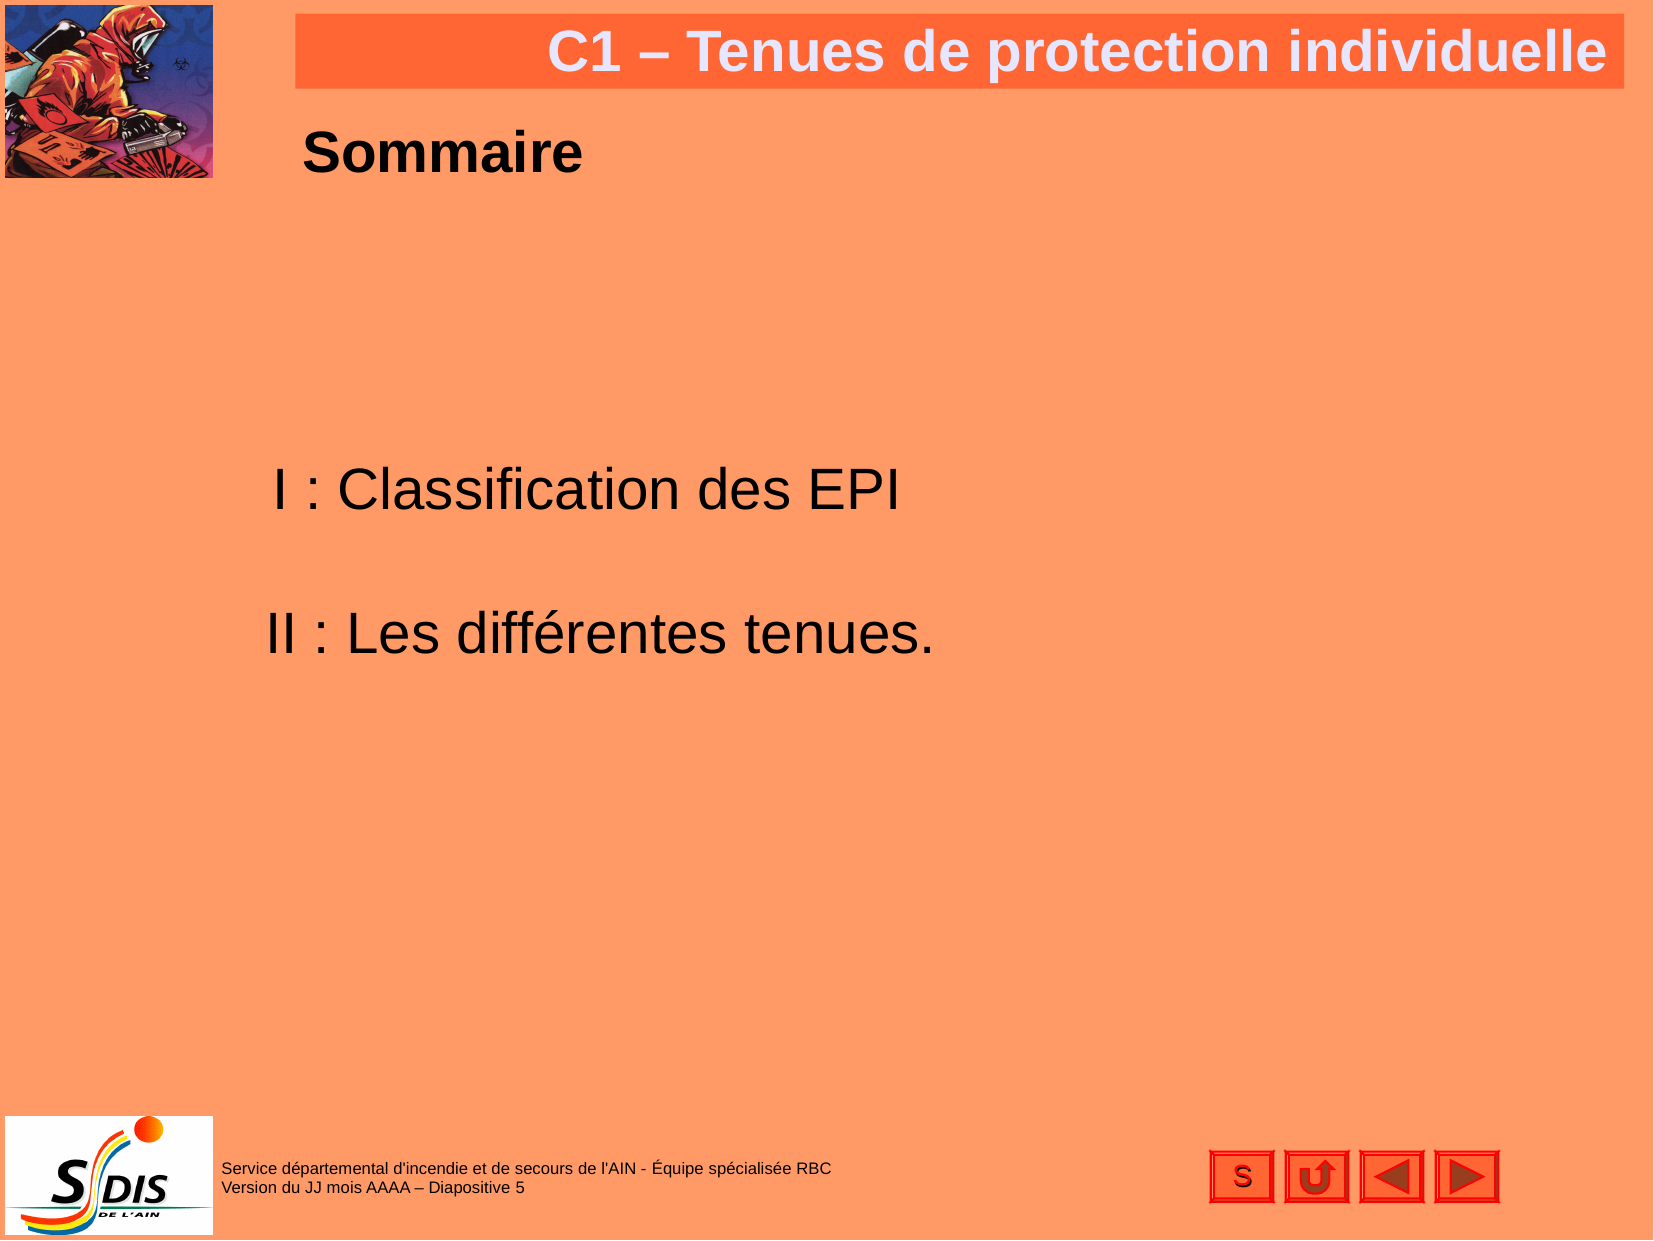

C1 – Tenues de protection individuelle
Sommaire
# I : Classification des EPI
 II : Les différentes tenues.